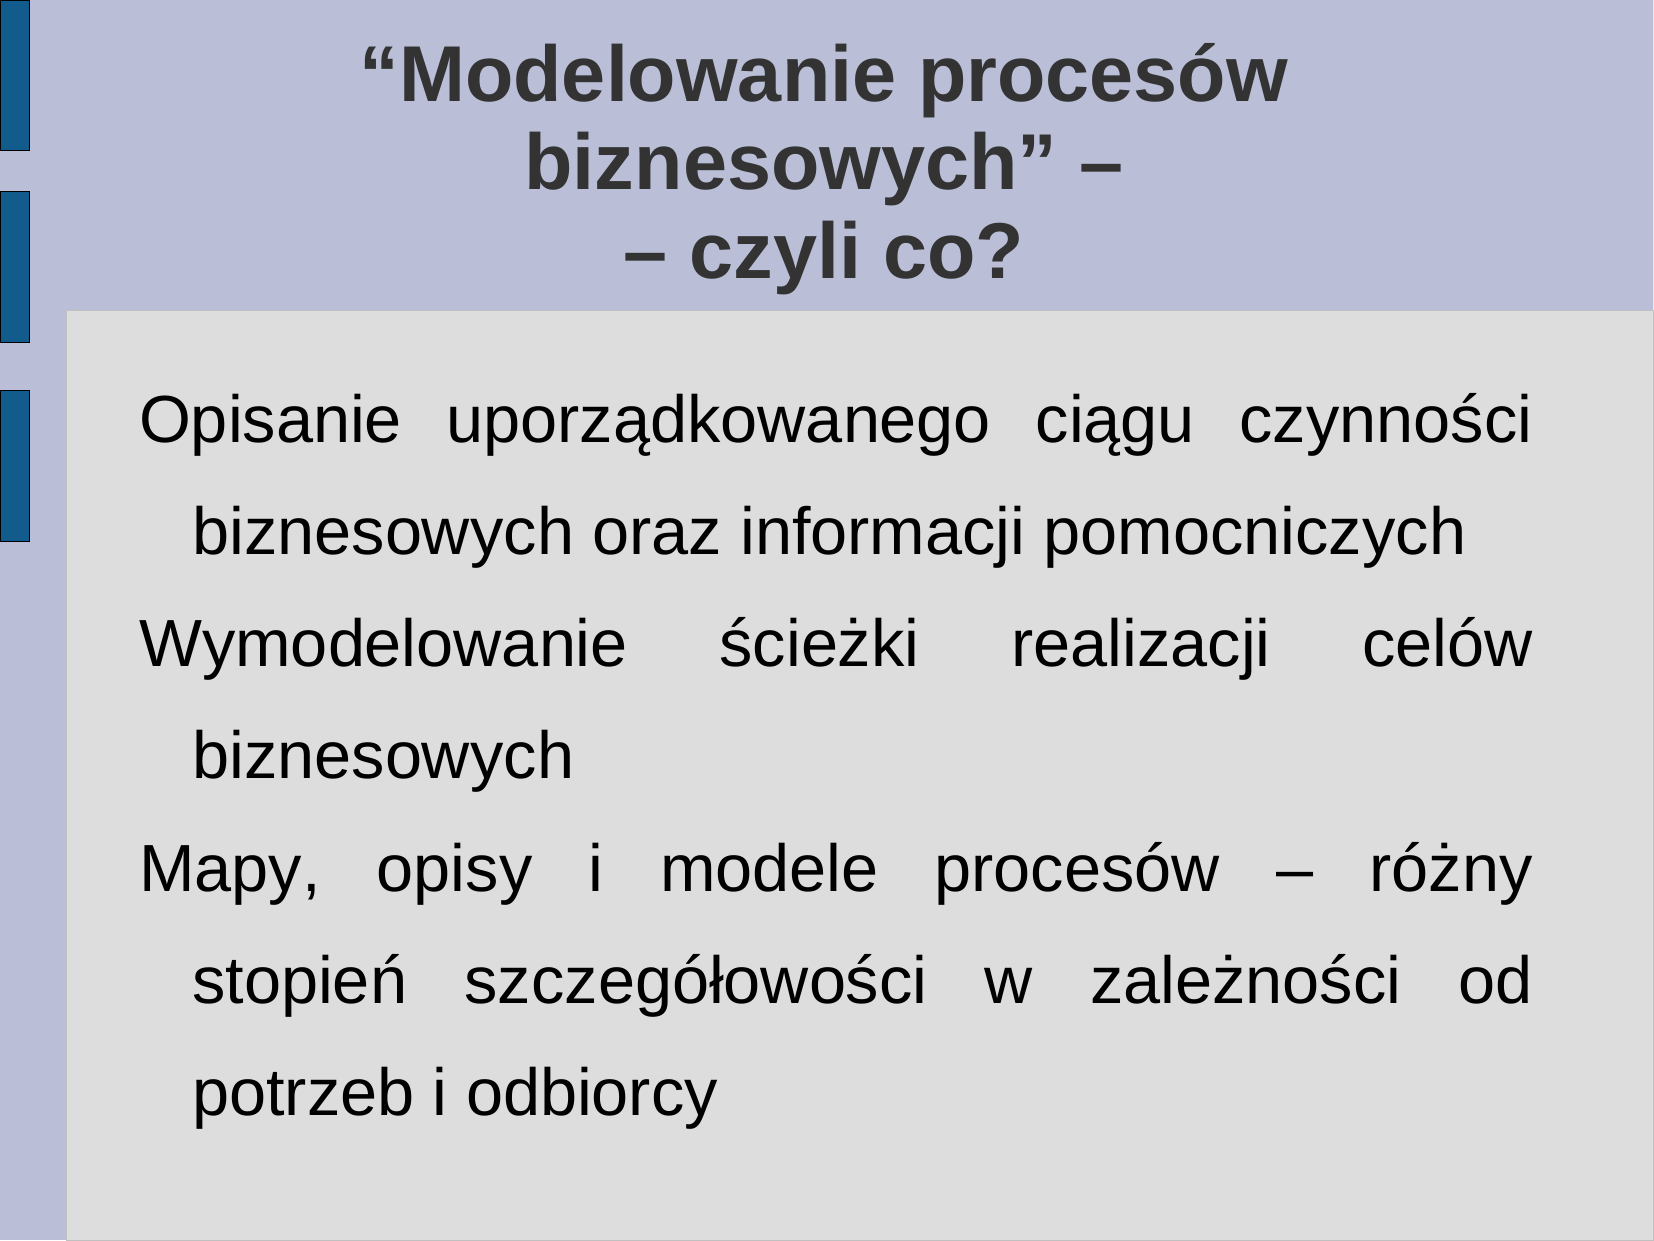

# “Modelowanie procesów biznesowych” – – czyli co?
Opisanie uporządkowanego ciągu czynności biznesowych oraz informacji pomocniczych
Wymodelowanie ścieżki realizacji celów biznesowych
Mapy, opisy i modele procesów – różny stopień szczegółowości w zależności od potrzeb i odbiorcy